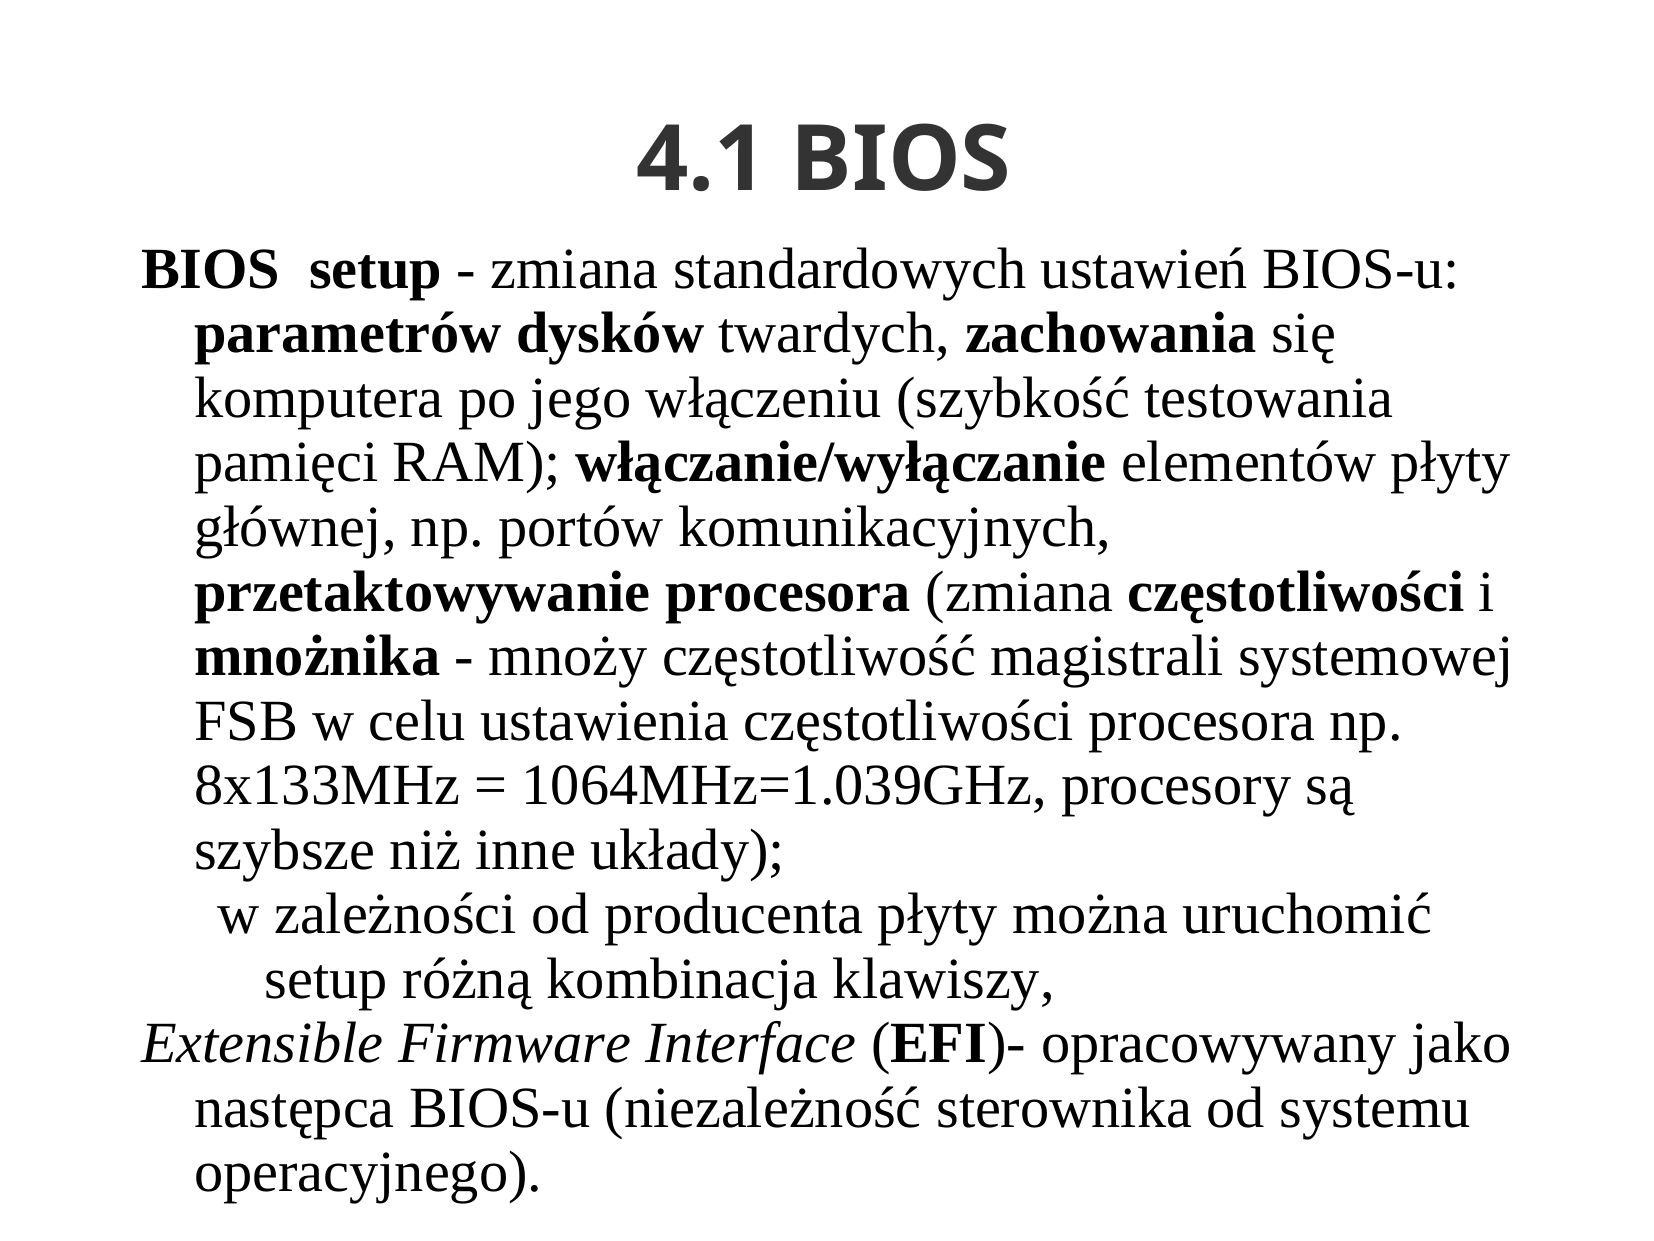

# 4.1 BIOS
BIOS setup - zmiana standardowych ustawień BIOS-u: parametrów dysków twardych, zachowania się komputera po jego włączeniu (szybkość testowania pamięci RAM); włączanie/wyłączanie elementów płyty głównej, np. portów komunikacyjnych, przetaktowywanie procesora (zmiana częstotliwości i mnożnika - mnoży częstotliwość magistrali systemowej FSB w celu ustawienia częstotliwości procesora np. 8x133MHz = 1064MHz=1.039GHz, procesory są szybsze niż inne układy);
w zależności od producenta płyty można uruchomić setup różną kombinacja klawiszy,
Extensible Firmware Interface (EFI)- opracowywany jako następca BIOS-u (niezależność sterownika od systemu operacyjnego).